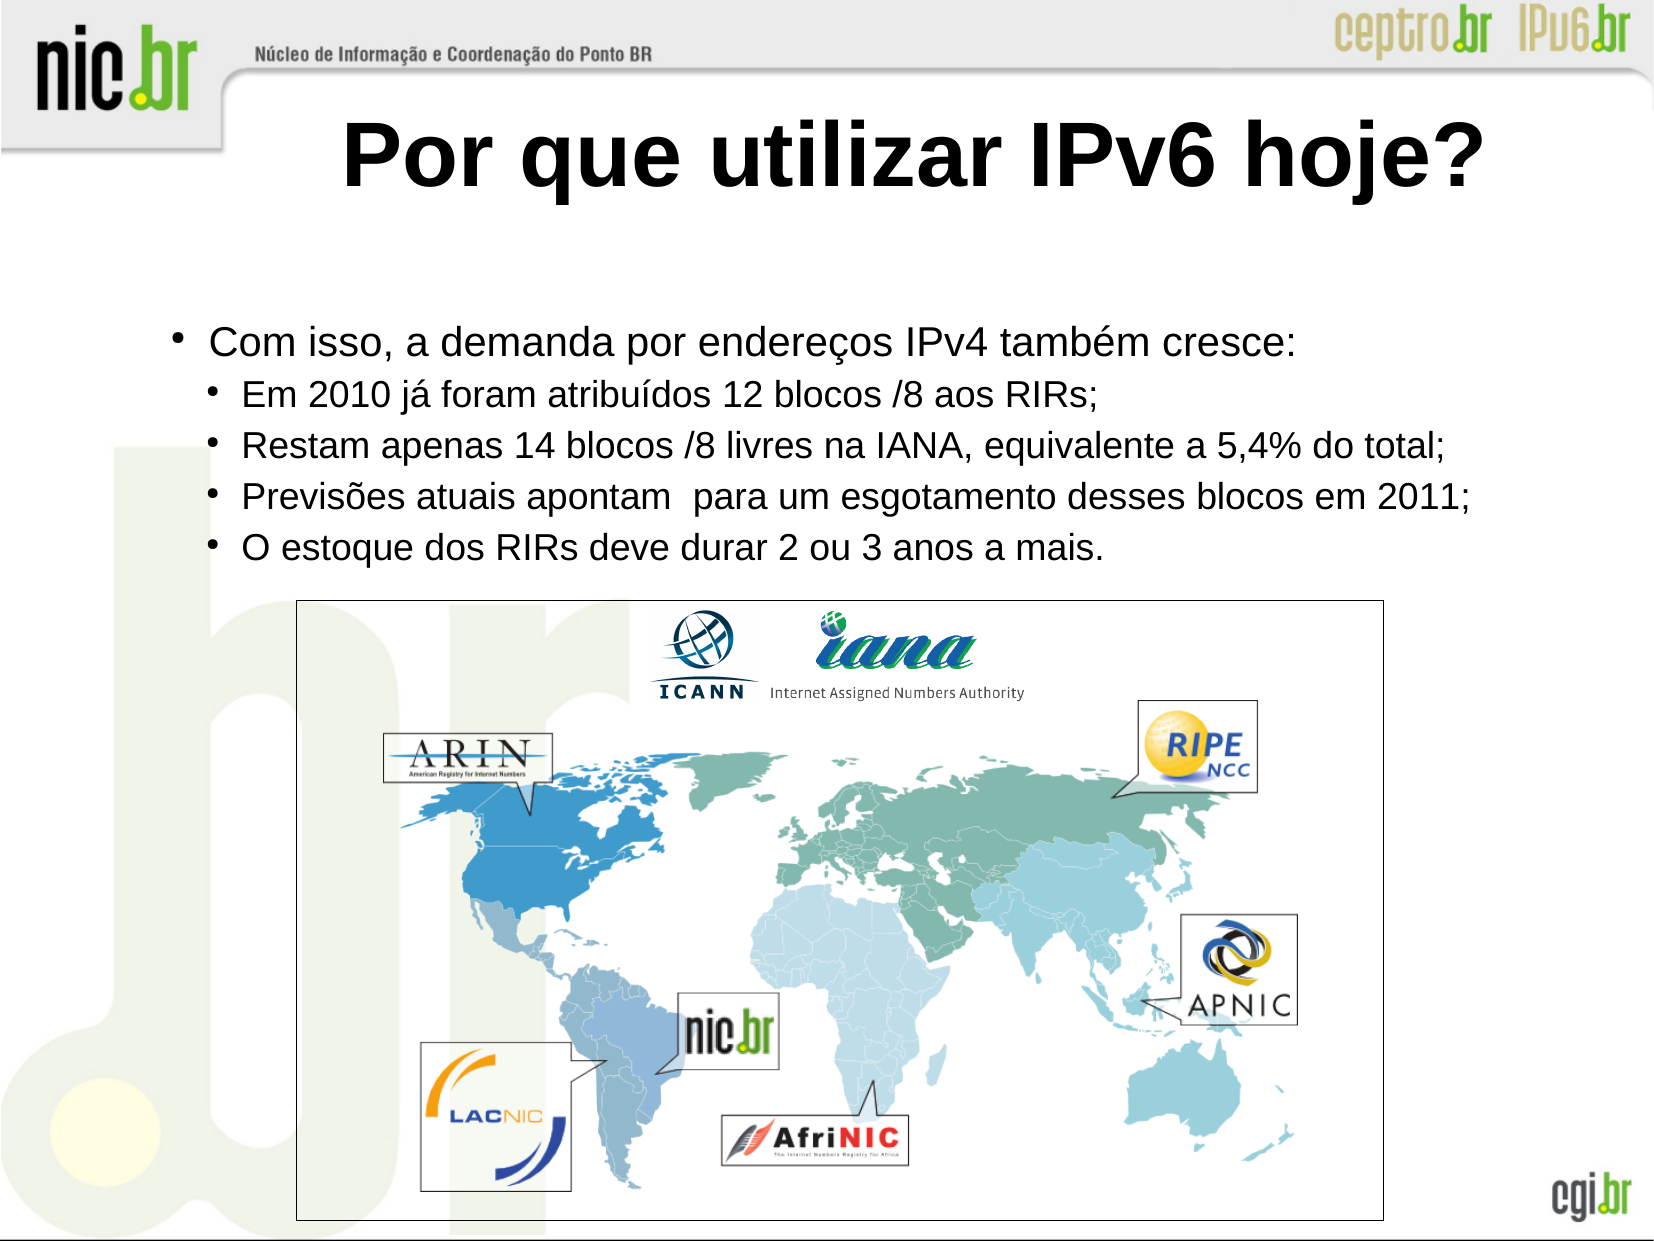

Por que utilizar IPv6 hoje?
 Com isso, a demanda por endereços IPv4 também cresce:
Em 2010 já foram atribuídos 12 blocos /8 aos RIRs;
Restam apenas 14 blocos /8 livres na IANA, equivalente a 5,4% do total;
Previsões atuais apontam para um esgotamento desses blocos em 2011;
O estoque dos RIRs deve durar 2 ou 3 anos a mais.